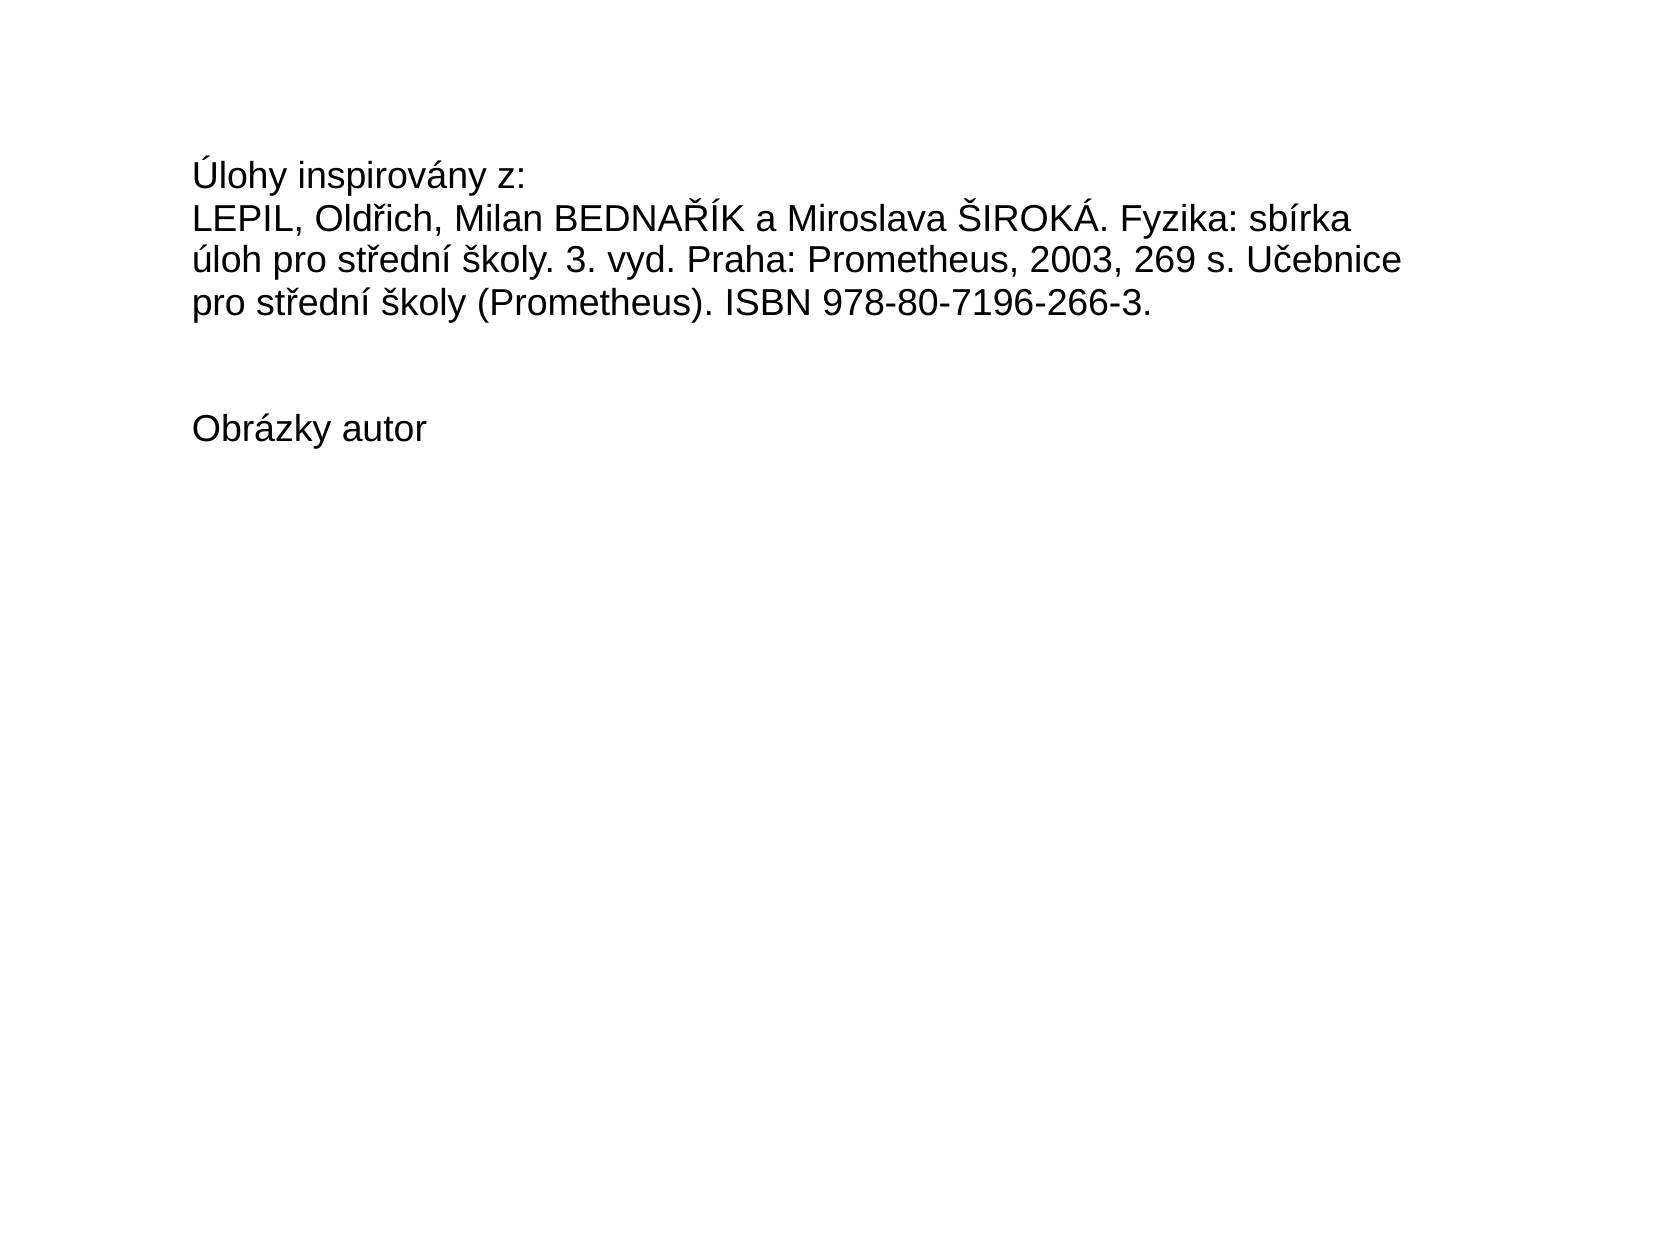

Úlohy inspirovány z:
LEPIL, Oldřich, Milan BEDNAŘÍK a Miroslava ŠIROKÁ. Fyzika: sbírka úloh pro střední školy. 3. vyd. Praha: Prometheus, 2003, 269 s. Učebnice pro střední školy (Prometheus). ISBN 978-80-7196-266-3.
Obrázky autor